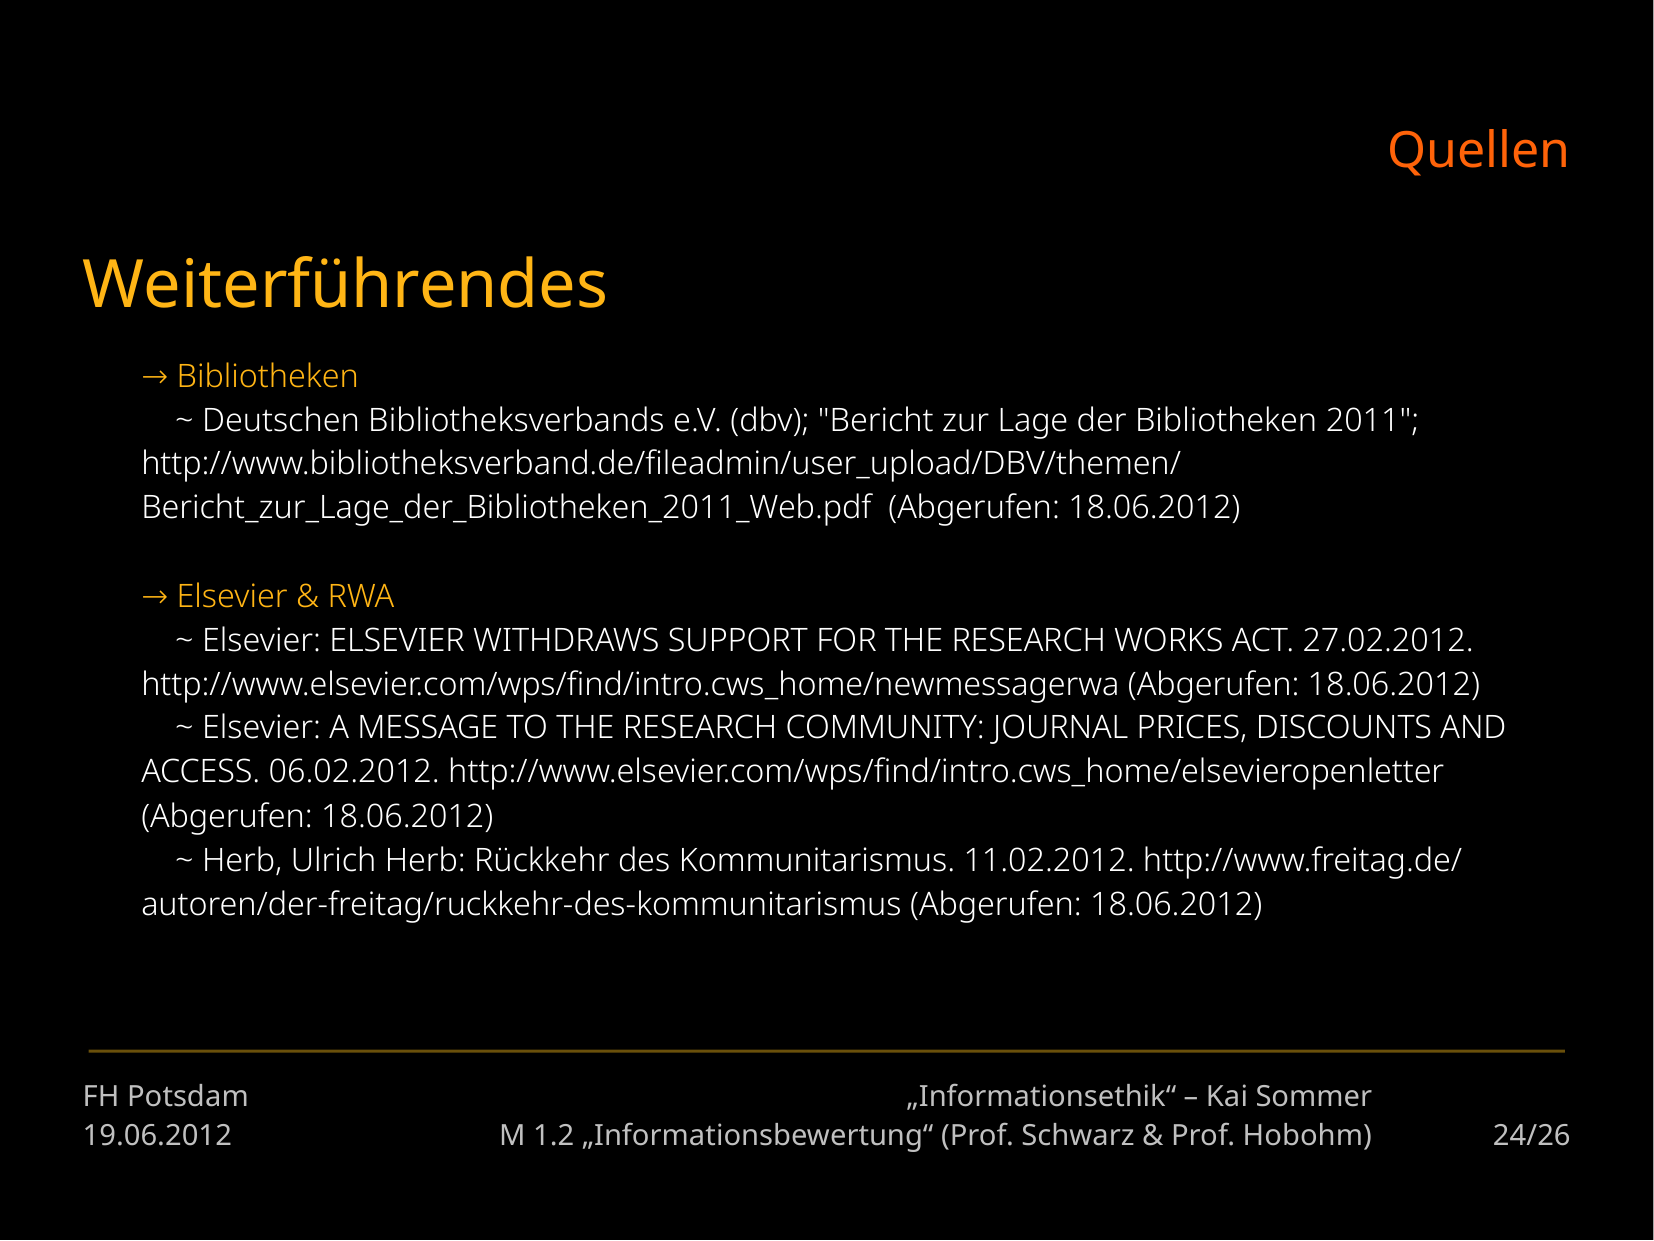

# Quellen
Weiterführendes
→ Bibliotheken
 ~ Deutschen Bibliotheksverbands e.V. (dbv); "Bericht zur Lage der Bibliotheken 2011"; http://www.bibliotheksverband.de/fileadmin/user_upload/DBV/themen/Bericht_zur_Lage_der_Bibliotheken_2011_Web.pdf (Abgerufen: 18.06.2012)
→ Elsevier & RWA
 ~ Elsevier: ELSEVIER WITHDRAWS SUPPORT FOR THE RESEARCH WORKS ACT. 27.02.2012. http://www.elsevier.com/wps/find/intro.cws_home/newmessagerwa (Abgerufen: 18.06.2012)
 ~ Elsevier: A MESSAGE TO THE RESEARCH COMMUNITY: JOURNAL PRICES, DISCOUNTS AND ACCESS. 06.02.2012. http://www.elsevier.com/wps/find/intro.cws_home/elsevieropenletter (Abgerufen: 18.06.2012)
 ~ Herb, Ulrich Herb: Rückkehr des Kommunitarismus. 11.02.2012. http://www.freitag.de/autoren/der-freitag/ruckkehr-des-kommunitarismus (Abgerufen: 18.06.2012)
24